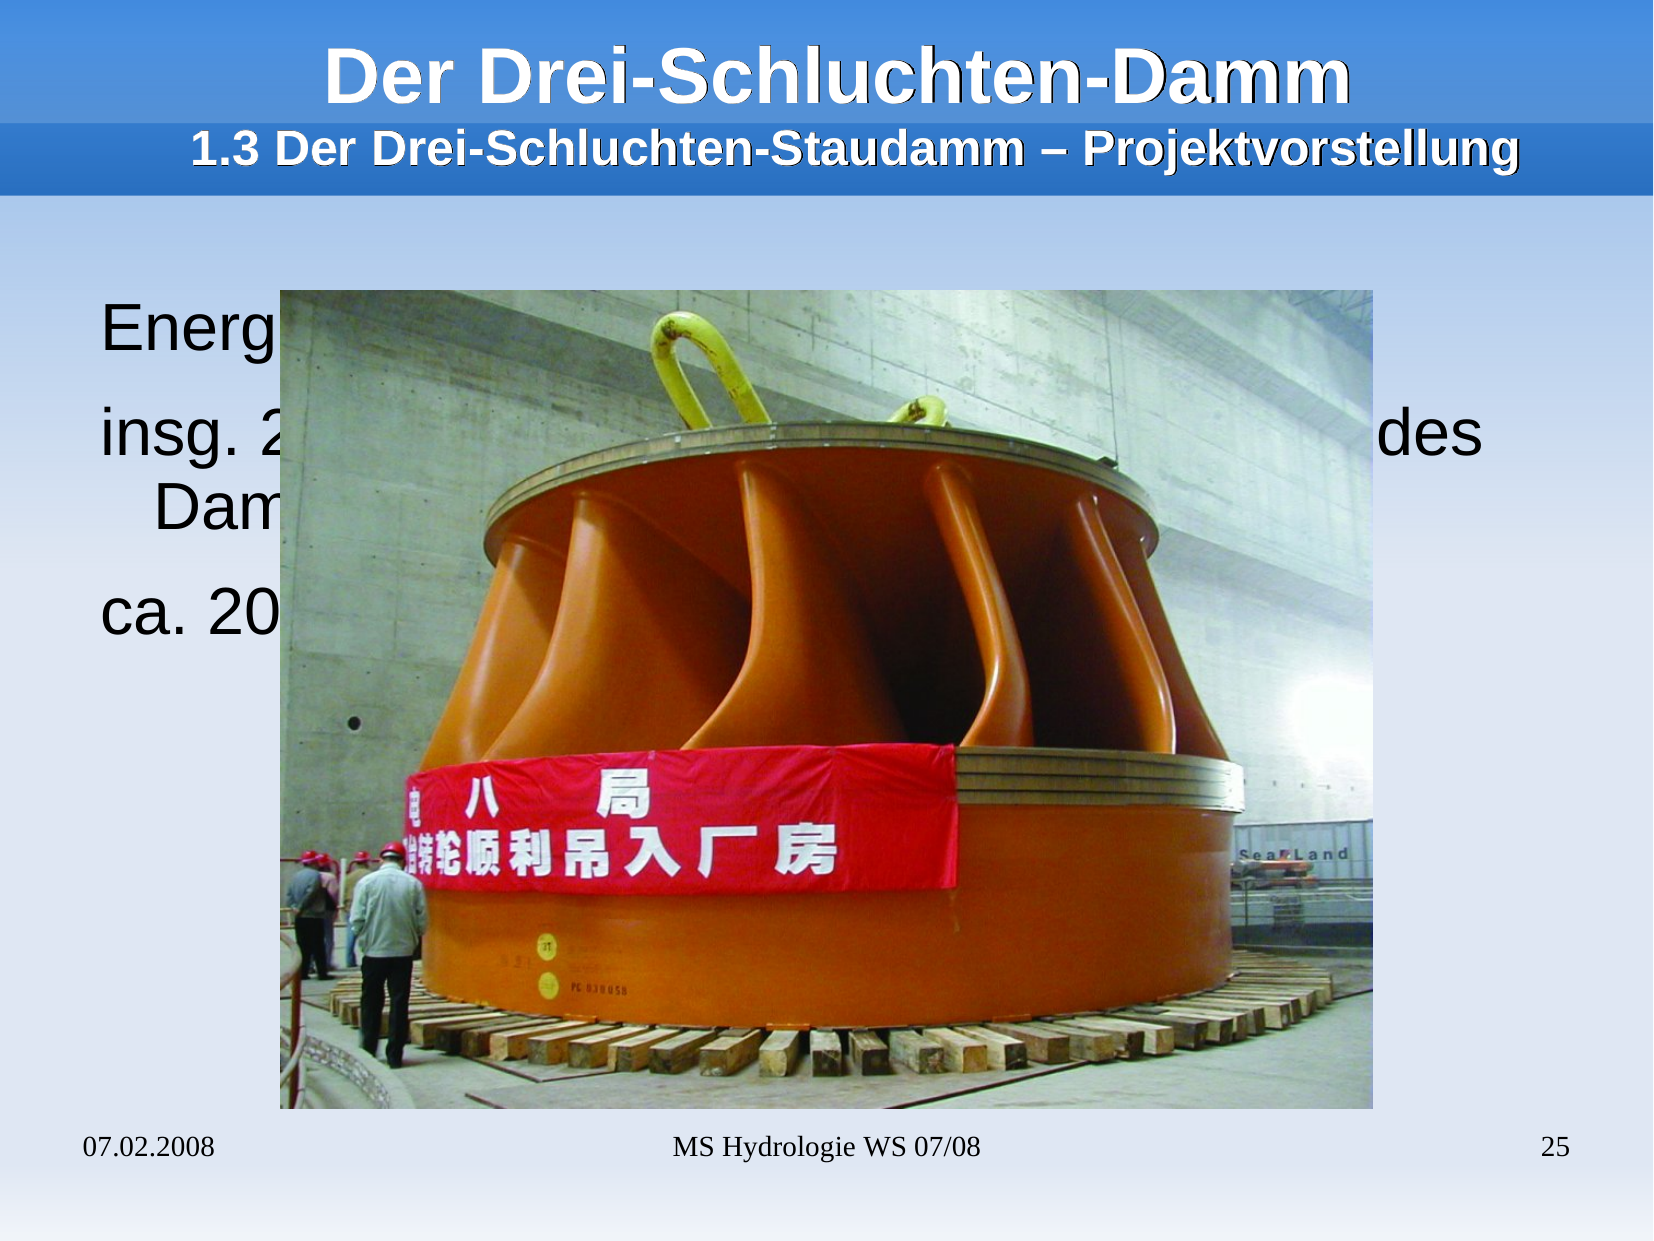

# Der Drei-Schluchten-Damm 1.3 Der Drei-Schluchten-Staudamm – Projektvorstellung
Energiegewinnung u.a. Hauptmotiv
insg. 26 Turbinen à 700 MW in zwei Teilen des Damms
ca. 20.000 m³/s Durchfluss
07.02.2008
MS Hydrologie WS 07/08
25